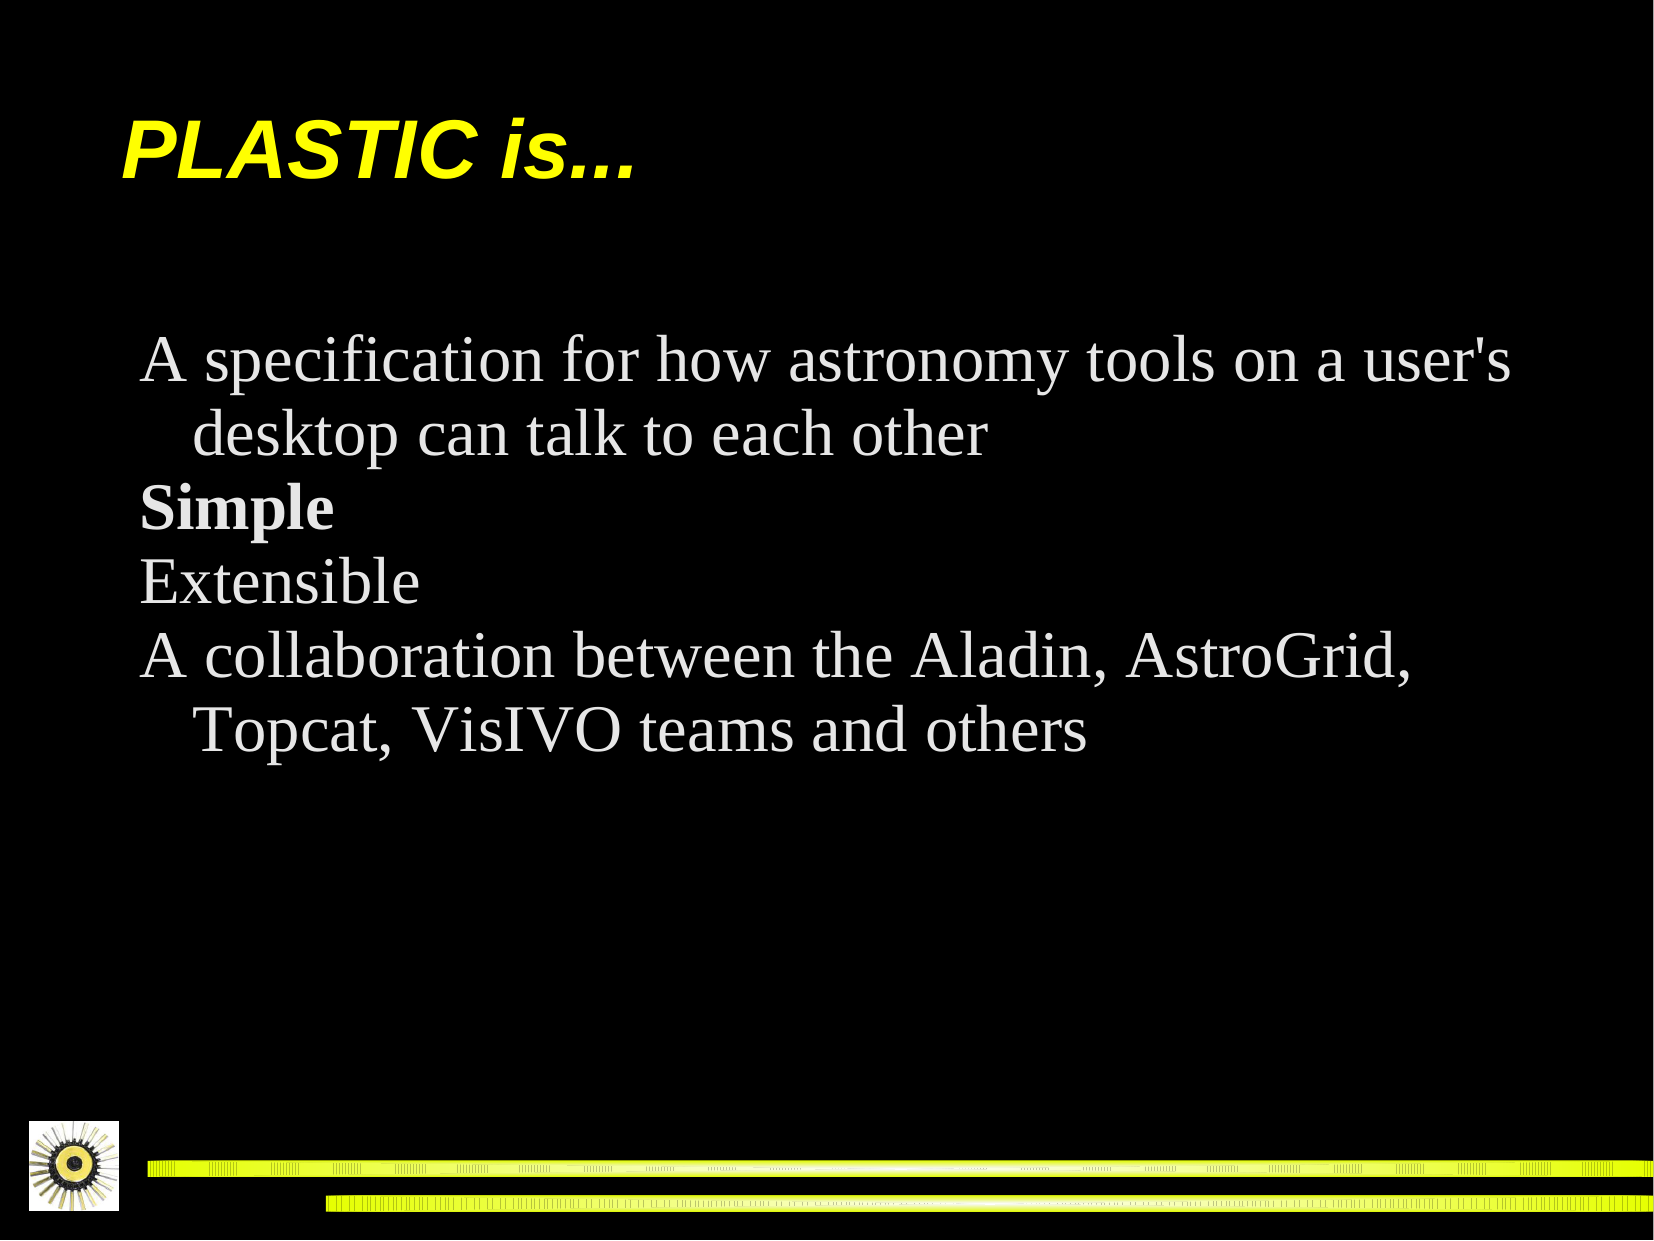

# PLASTIC is...
A specification for how astronomy tools on a user's desktop can talk to each other
Simple
Extensible
A collaboration between the Aladin, AstroGrid, Topcat, VisIVO teams and others